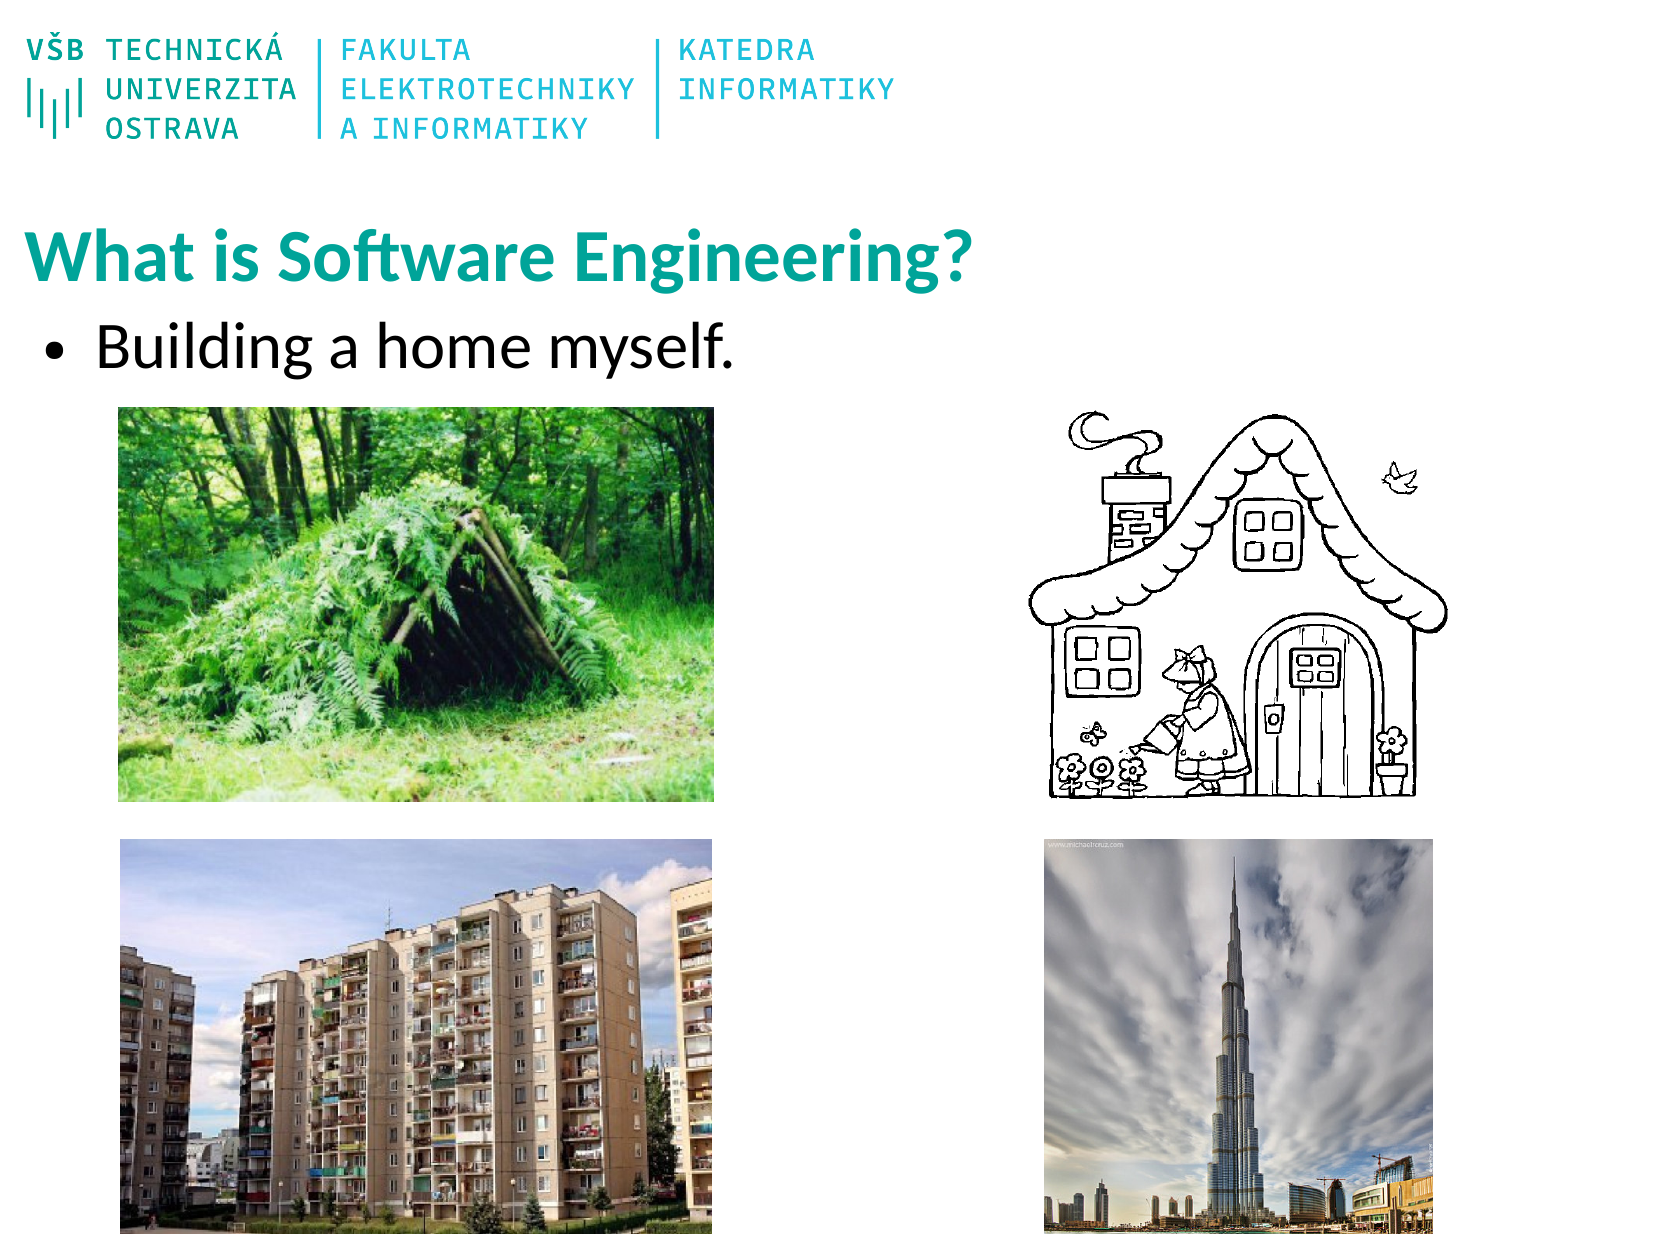

# What is Software Engineering?
Building a home myself.